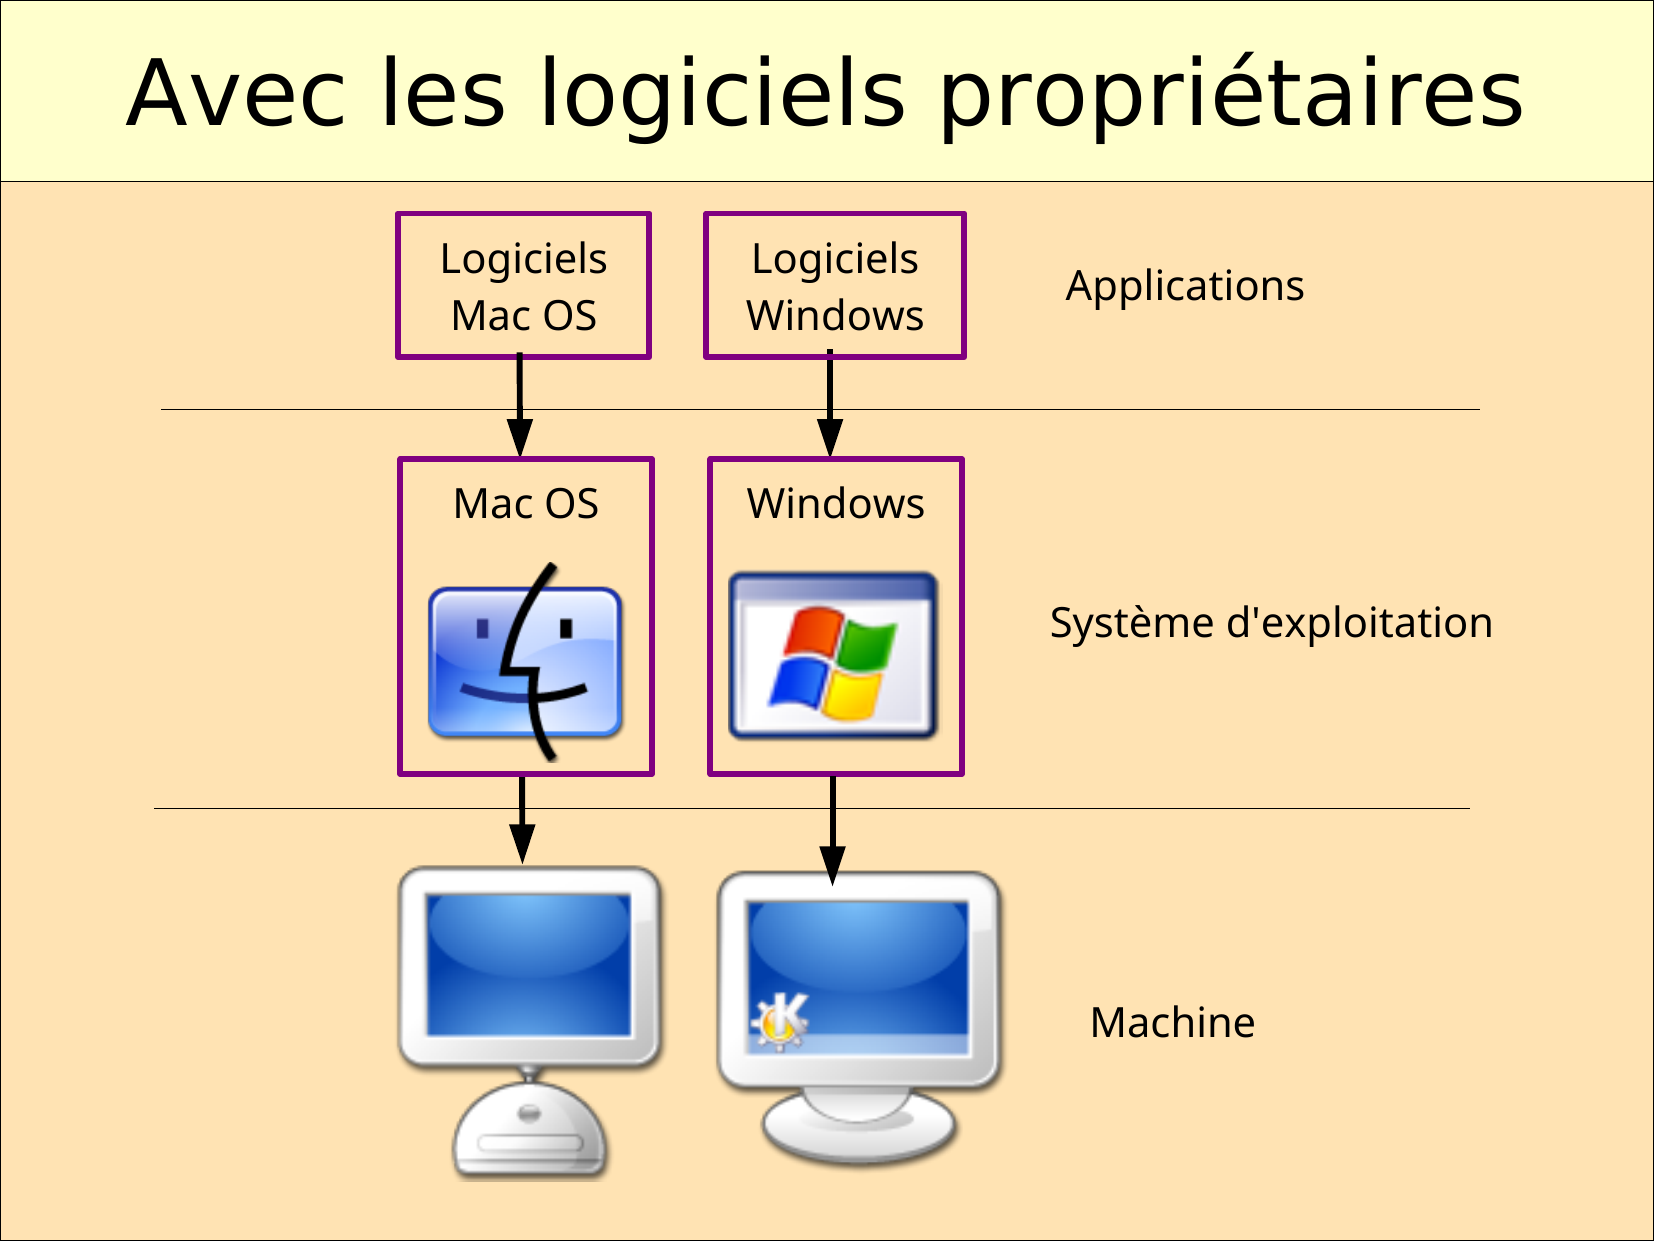

# Avec les logiciels propriétaires
Logiciels
Mac OS
Logiciels
Windows
Applications
Mac OS
Windows
Système d'exploitation
Machine